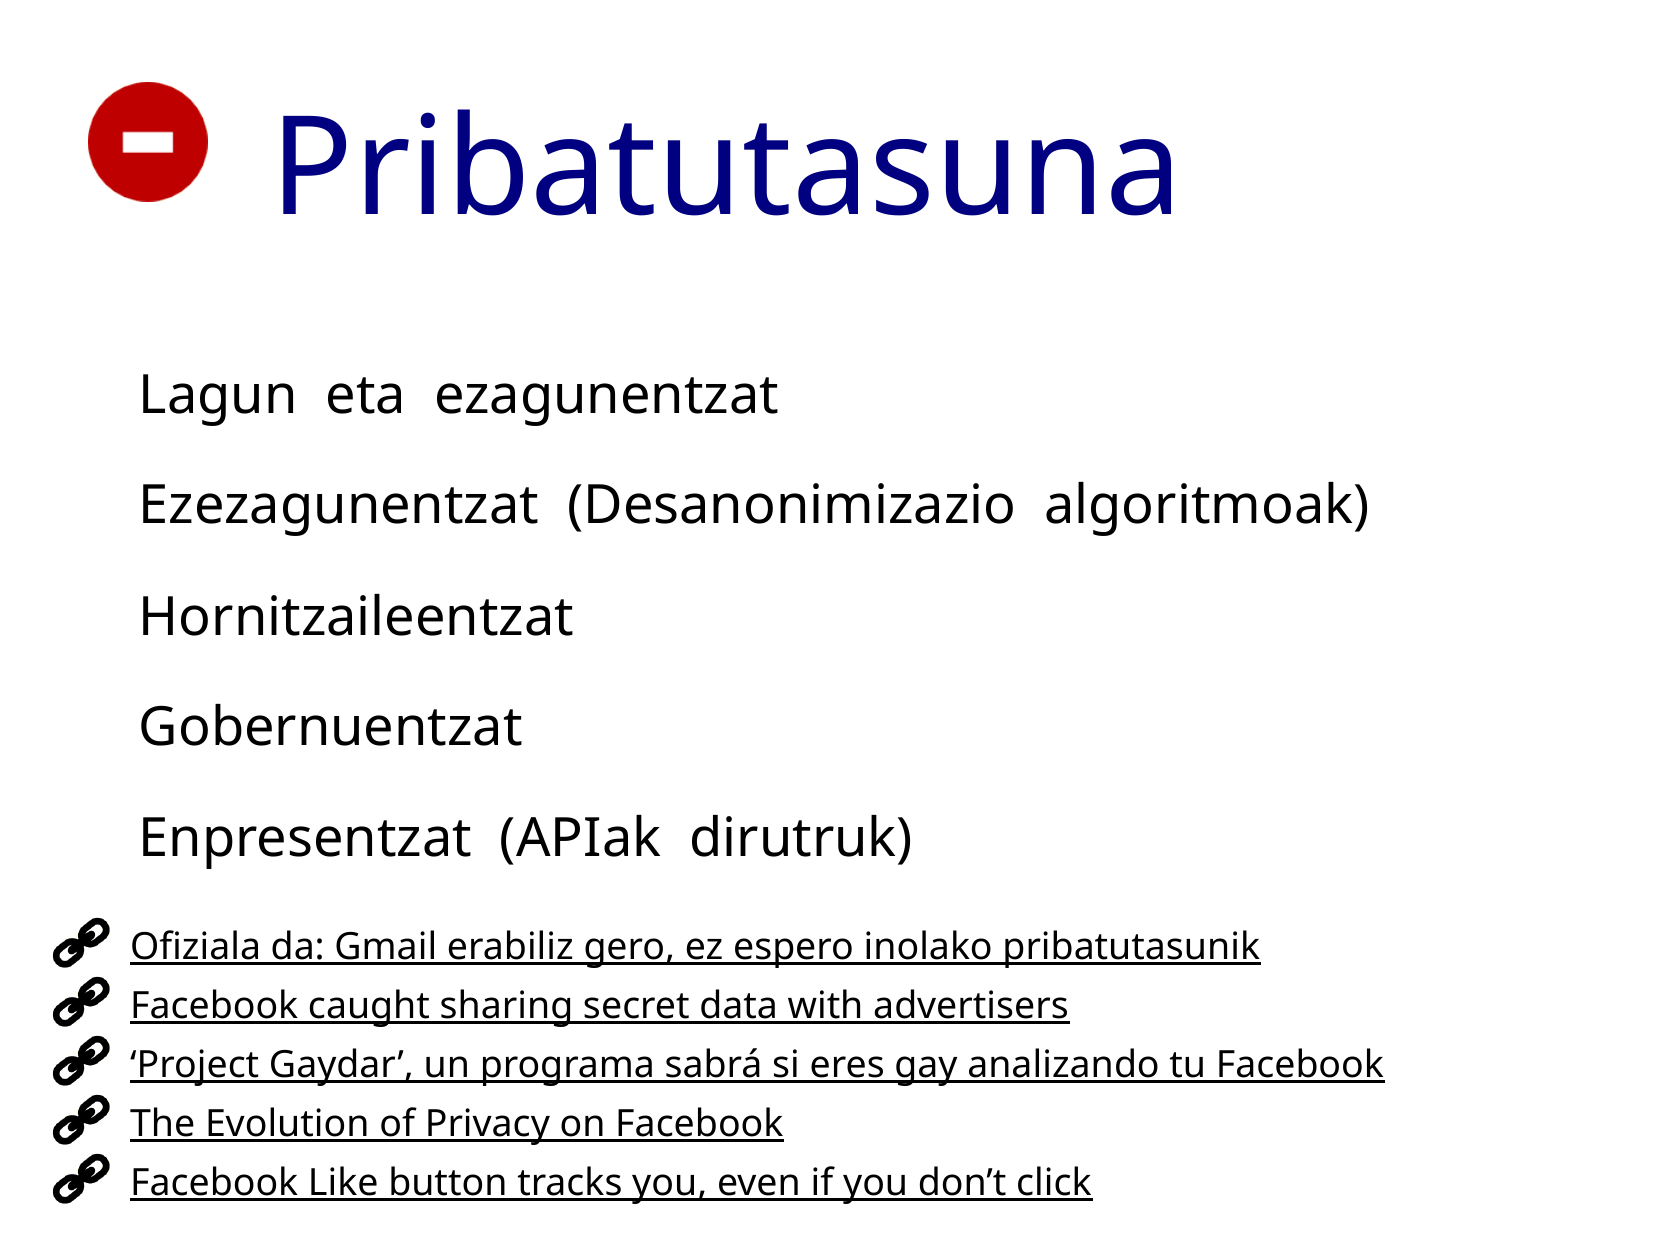

Pribatutasuna
Lagun eta ezagunentzat
Ezezagunentzat (Desanonimizazio algoritmoak)
Hornitzaileentzat
Gobernuentzat
Enpresentzat (APIak dirutruk)
Ofiziala da: Gmail erabiliz gero, ez espero inolako pribatutasunik
Facebook caught sharing secret data with advertisers
‘Project Gaydar’, un programa sabrá si eres gay analizando tu Facebook
The Evolution of Privacy on Facebook
Facebook Like button tracks you, even if you don’t click